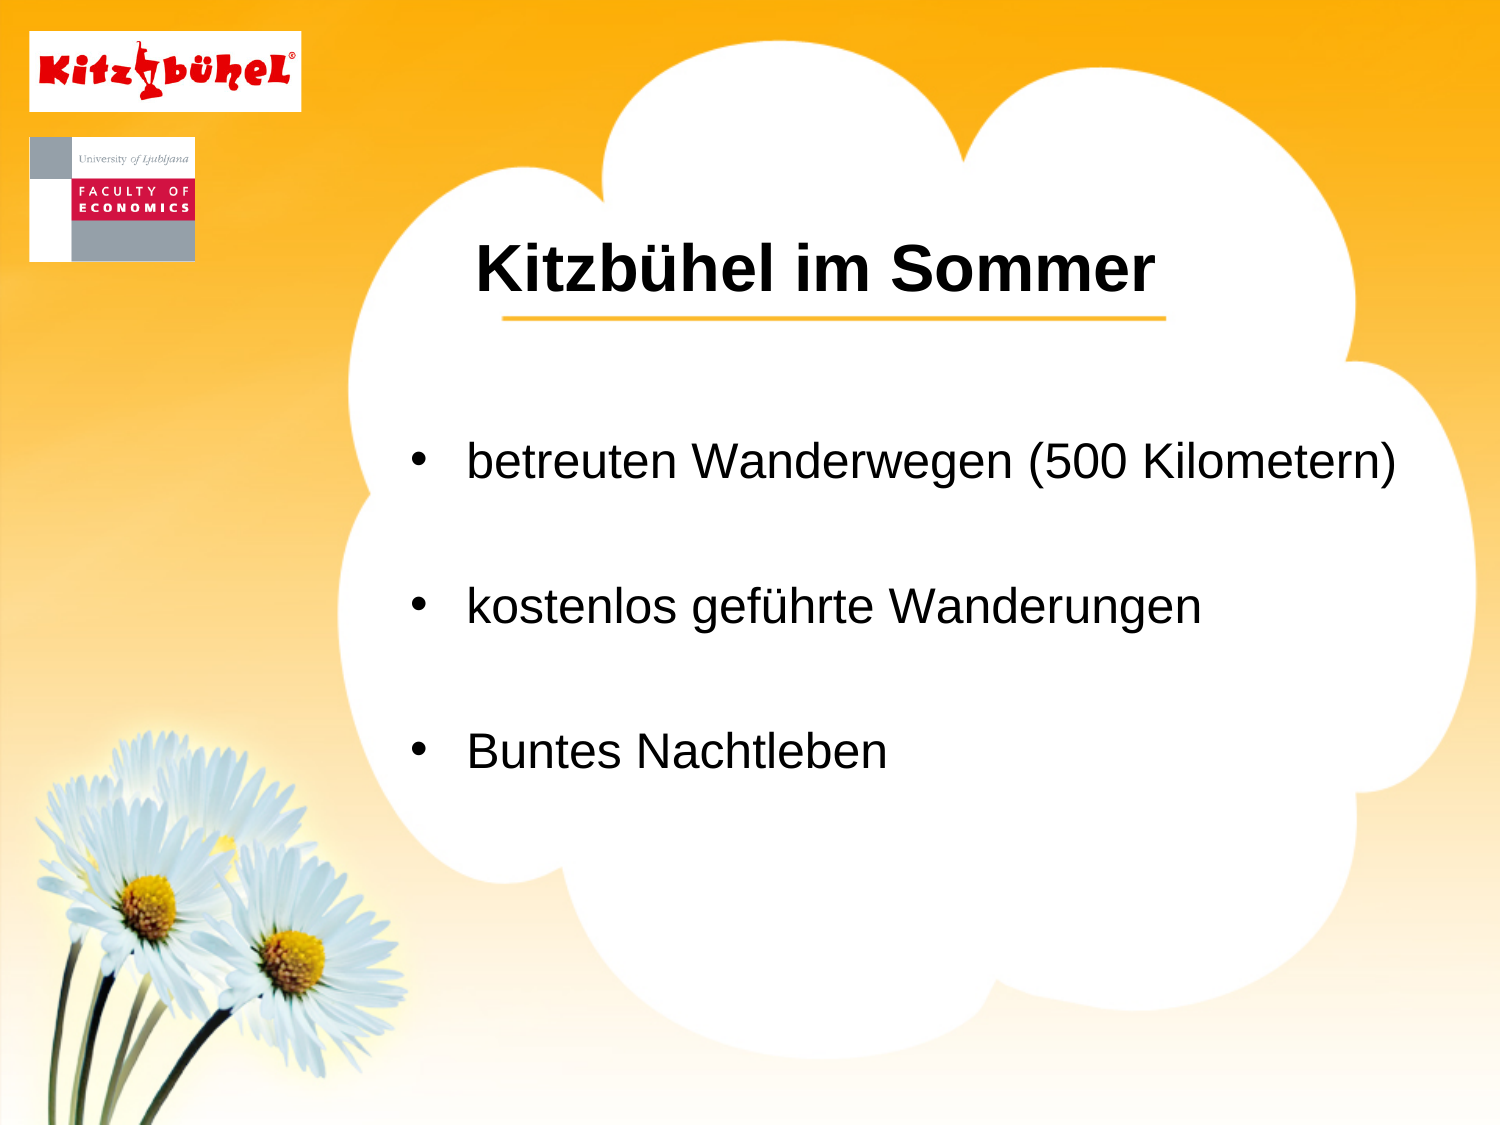

Kitzbühel im Sommer
#
betreuten Wanderwegen (500 Kilometern)
kostenlos geführte Wanderungen
Buntes Nachtleben